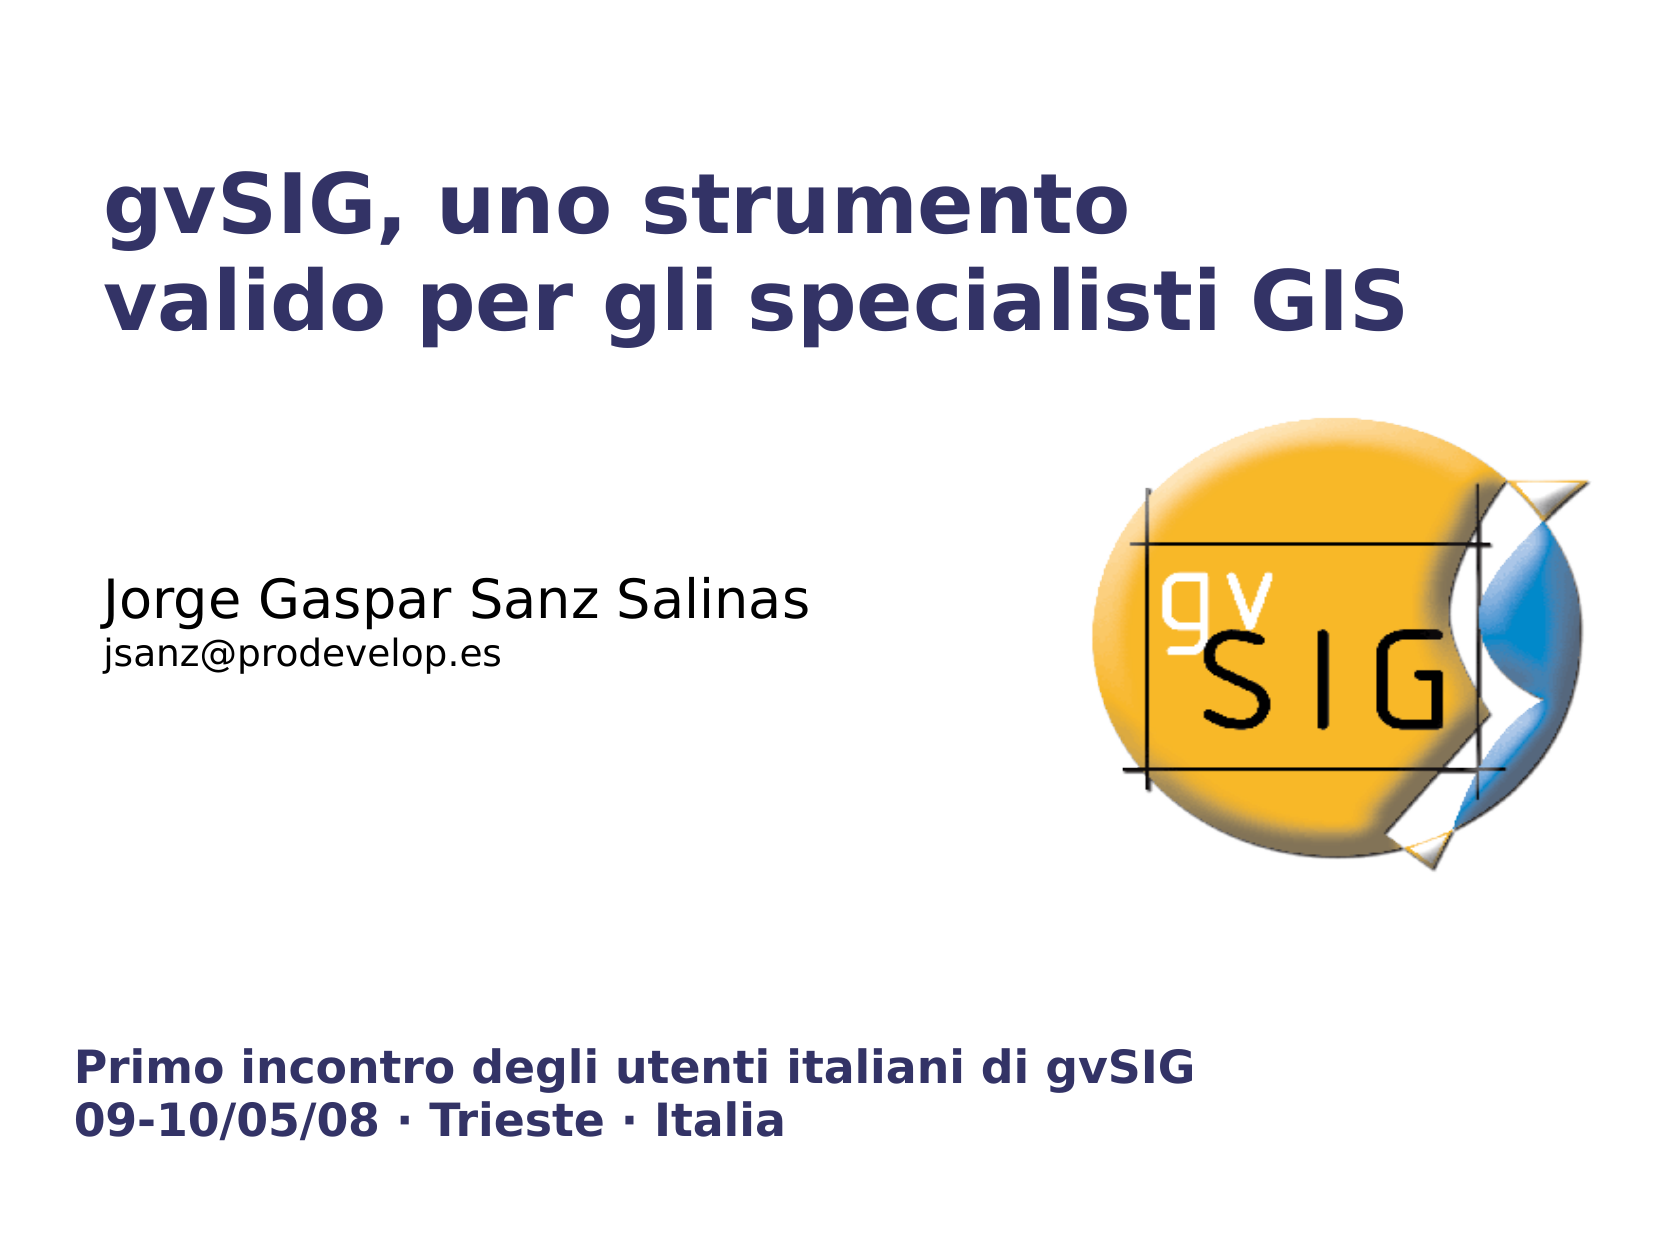

# gvSIG, uno strumento valido per gli specialisti GIS
Jorge Gaspar Sanz Salinas
jsanz@prodevelop.es
Primo incontro degli utenti italiani di gvSIG
09-10/05/08 · Trieste · Italia